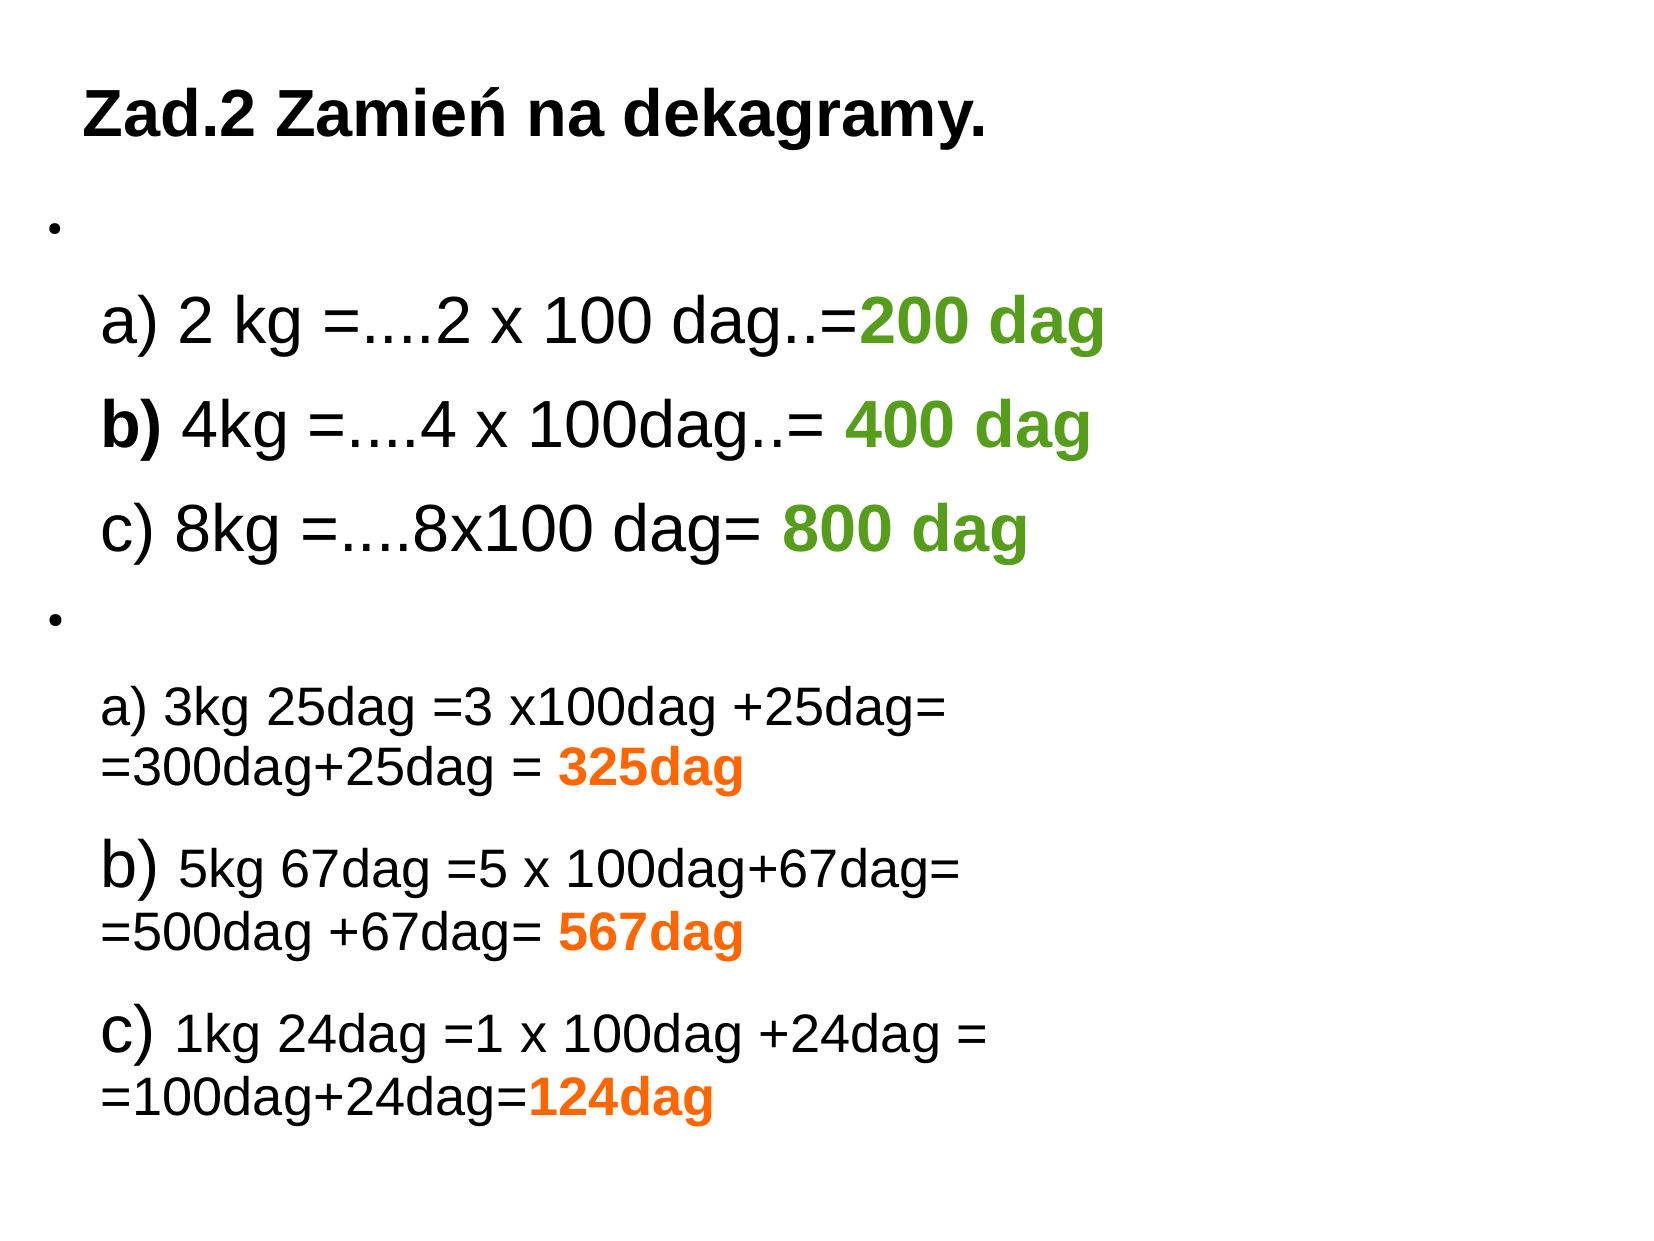

# Zad.2 Zamień na dekagramy.
a) 2 kg =....2 x 100 dag..=200 dag
b) 4kg =....4 x 100dag..= 400 dag
c) 8kg =....8x100 dag= 800 dag
a) 3kg 25dag =3 x100dag +25dag=
=300dag+25dag = 325dag
b) 5kg 67dag =5 x 100dag+67dag=
=500dag +67dag= 567dag
c) 1kg 24dag =1 x 100dag +24dag =
=100dag+24dag=124dag